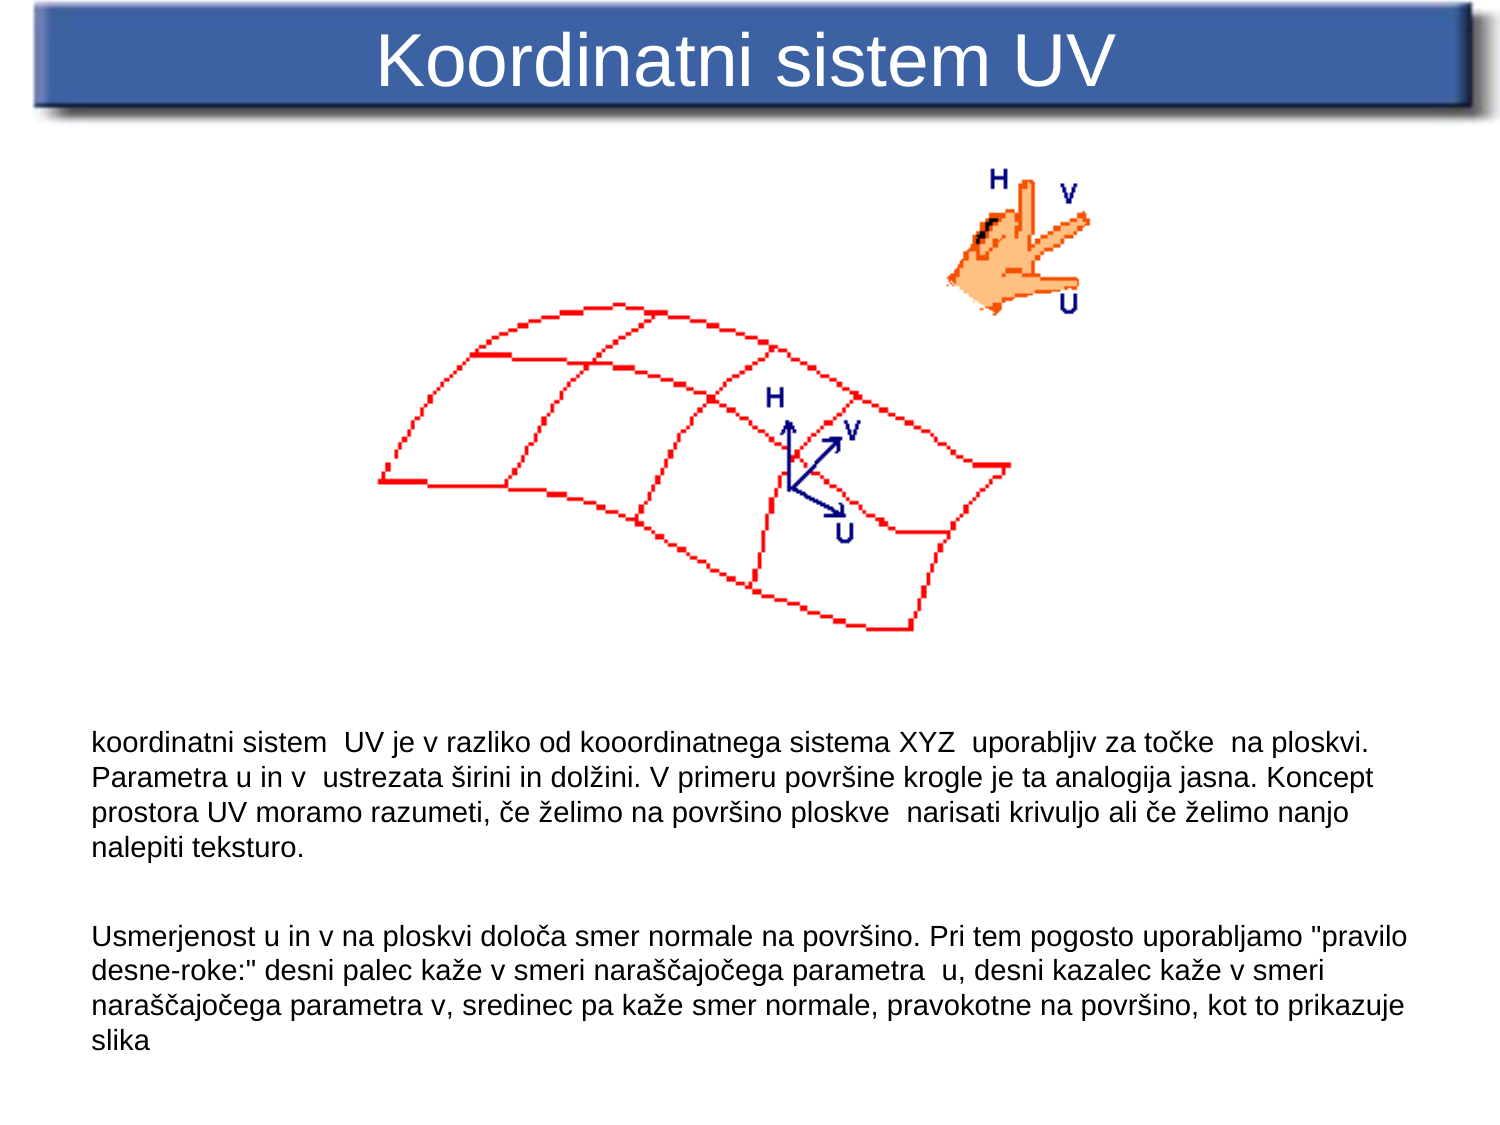

# Koordinatni sistem UV
koordinatni sistem  UV je v razliko od kooordinatnega sistema XYZ  uporabljiv za točke  na ploskvi. Parametra u in v  ustrezata širini in dolžini. V primeru površine krogle je ta analogija jasna. Koncept prostora UV moramo razumeti, če želimo na površino ploskve  narisati krivuljo ali če želimo nanjo nalepiti teksturo.
Usmerjenost u in v na ploskvi določa smer normale na površino. Pri tem pogosto uporabljamo "pravilo desne-roke:" desni palec kaže v smeri naraščajočega parametra  u, desni kazalec kaže v smeri naraščajočega parametra v, sredinec pa kaže smer normale, pravokotne na površino, kot to prikazuje slika